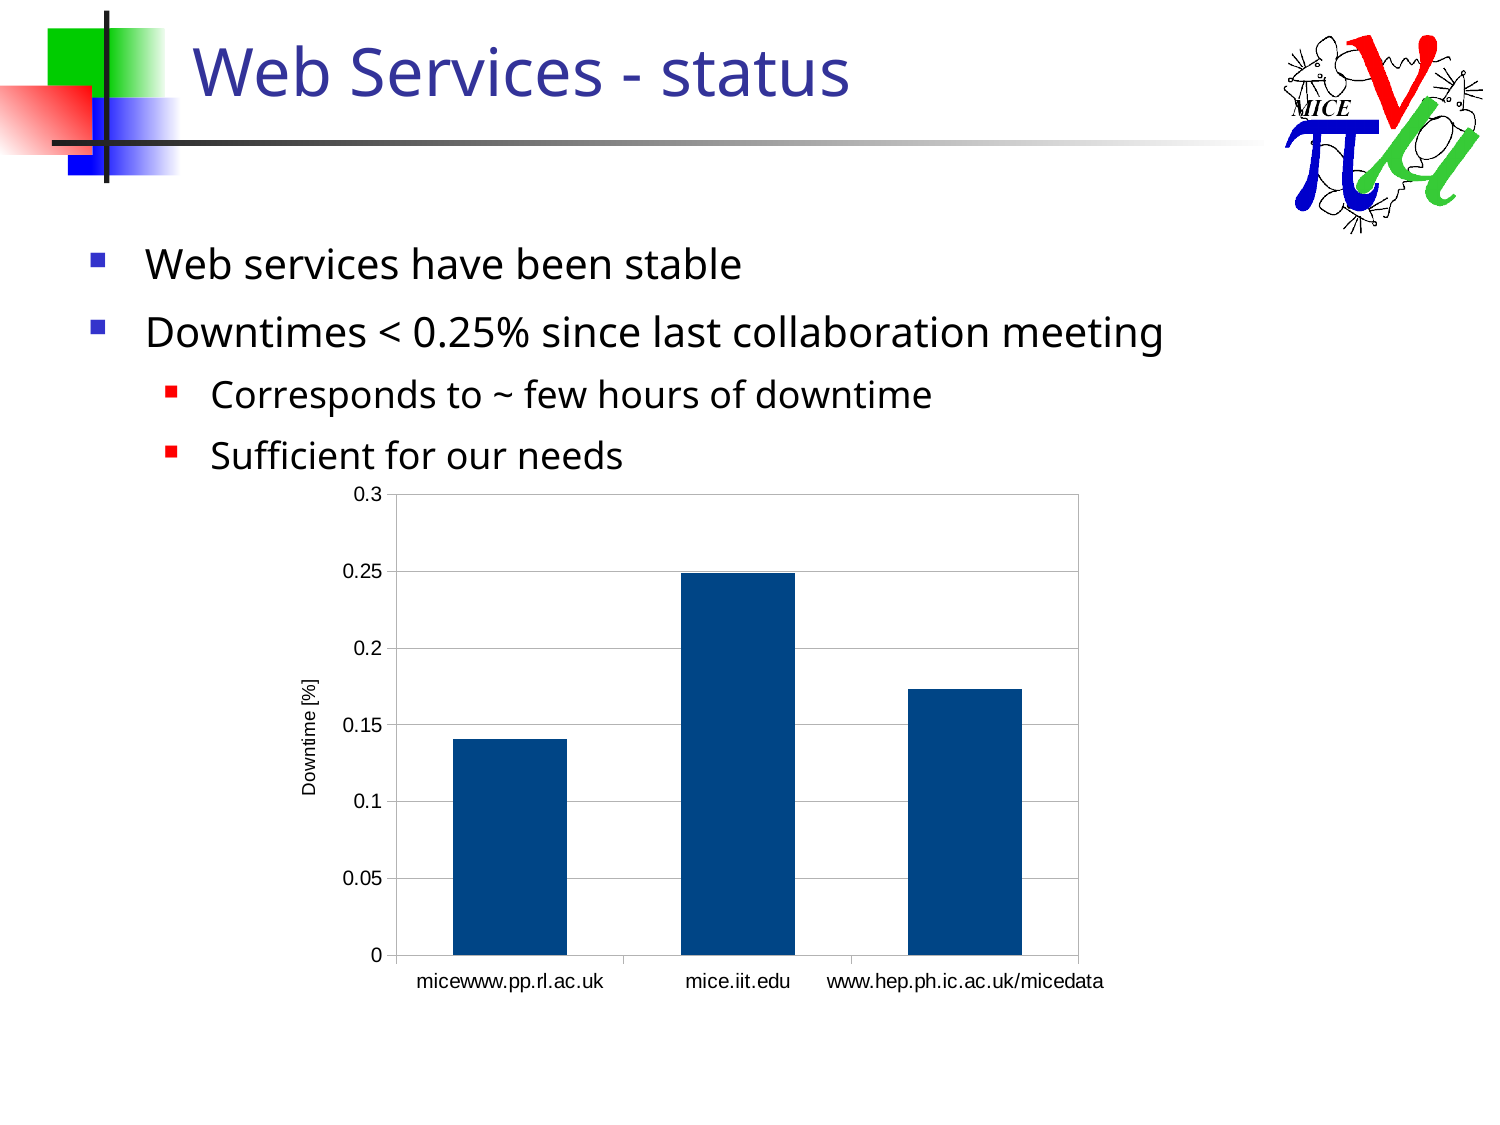

# Web Services - status
Web services have been stable
Downtimes < 0.25% since last collaboration meeting
Corresponds to ~ few hours of downtime
Sufficient for our needs
### Chart
| Category | |
|---|---|
| micewww.pp.rl.ac.uk | 0.140817901242203 |
| mice.iit.edu | 0.24884259258855 |
| www.hep.ph.ic.ac.uk/micedata | 0.173611111111111 |